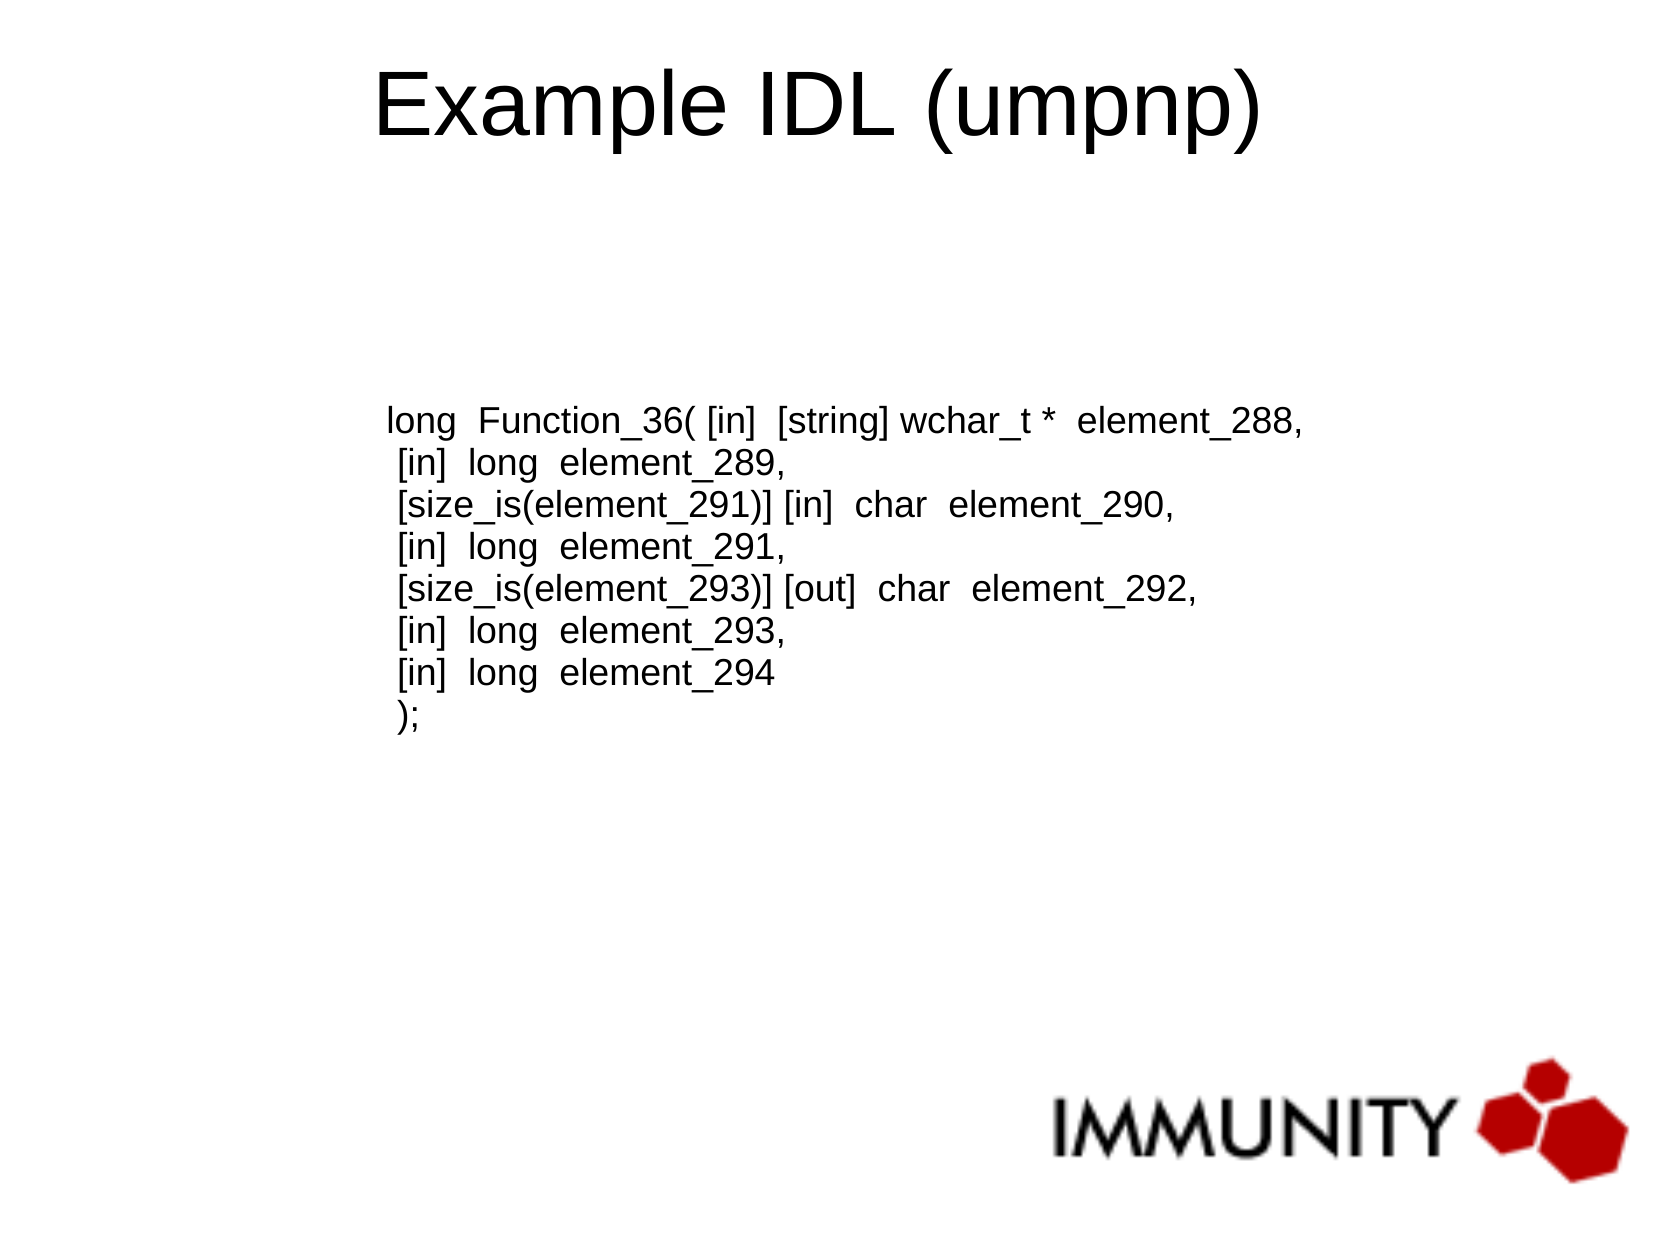

# Example IDL (umpnp)
 long Function_36( [in] [string] wchar_t * element_288,
 [in] long element_289,
 [size_is(element_291)] [in] char element_290,
 [in] long element_291,
 [size_is(element_293)] [out] char element_292,
 [in] long element_293,
 [in] long element_294
 );